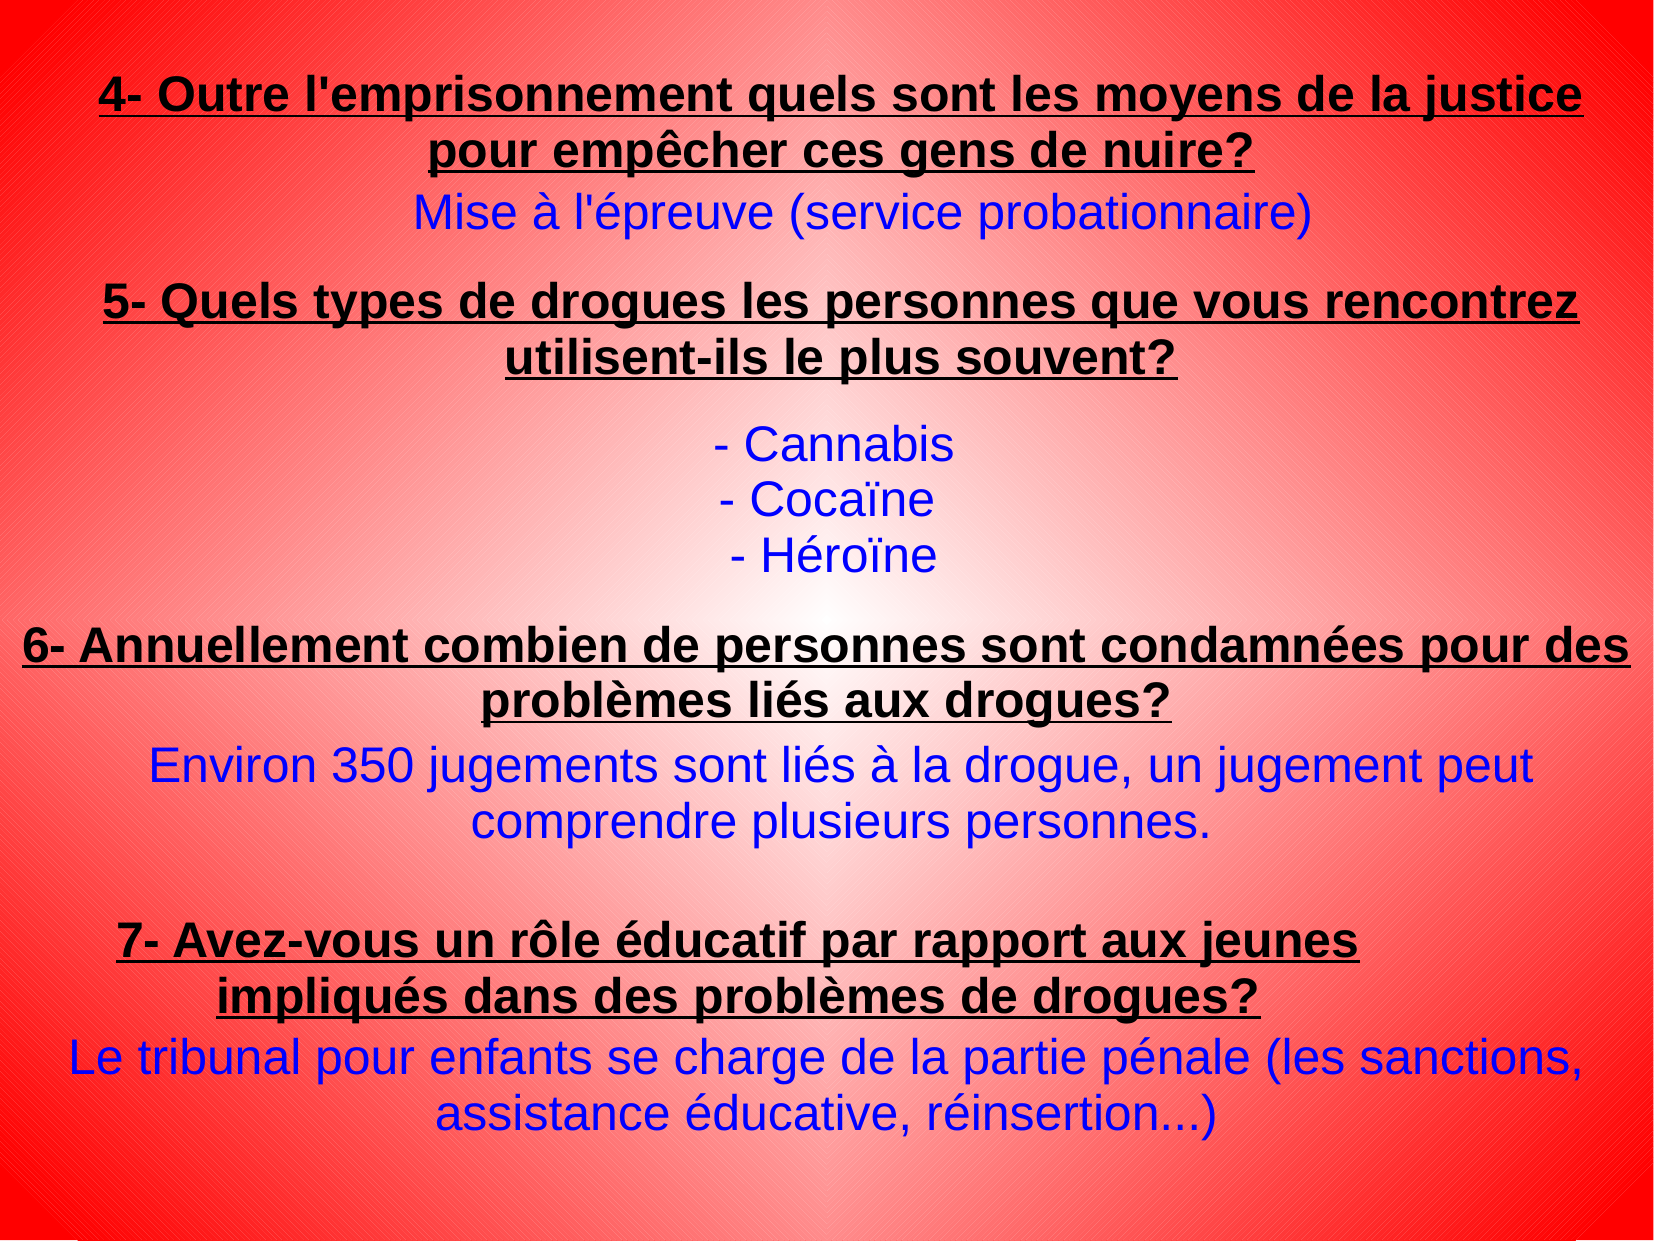

4- Outre l'emprisonnement quels sont les moyens de la justice pour empêcher ces gens de nuire?
 Mise à l'épreuve (service probationnaire)
5- Quels types de drogues les personnes que vous rencontrez utilisent-ils le plus souvent?
 - Cannabis
 - Cocaïne
 - Héroïne
6- Annuellement combien de personnes sont condamnées pour des problèmes liés aux drogues?
Environ 350 jugements sont liés à la drogue, un jugement peut comprendre plusieurs personnes.
7- Avez-vous un rôle éducatif par rapport aux jeunes impliqués dans des problèmes de drogues?
Le tribunal pour enfants se charge de la partie pénale (les sanctions, assistance éducative, réinsertion...)